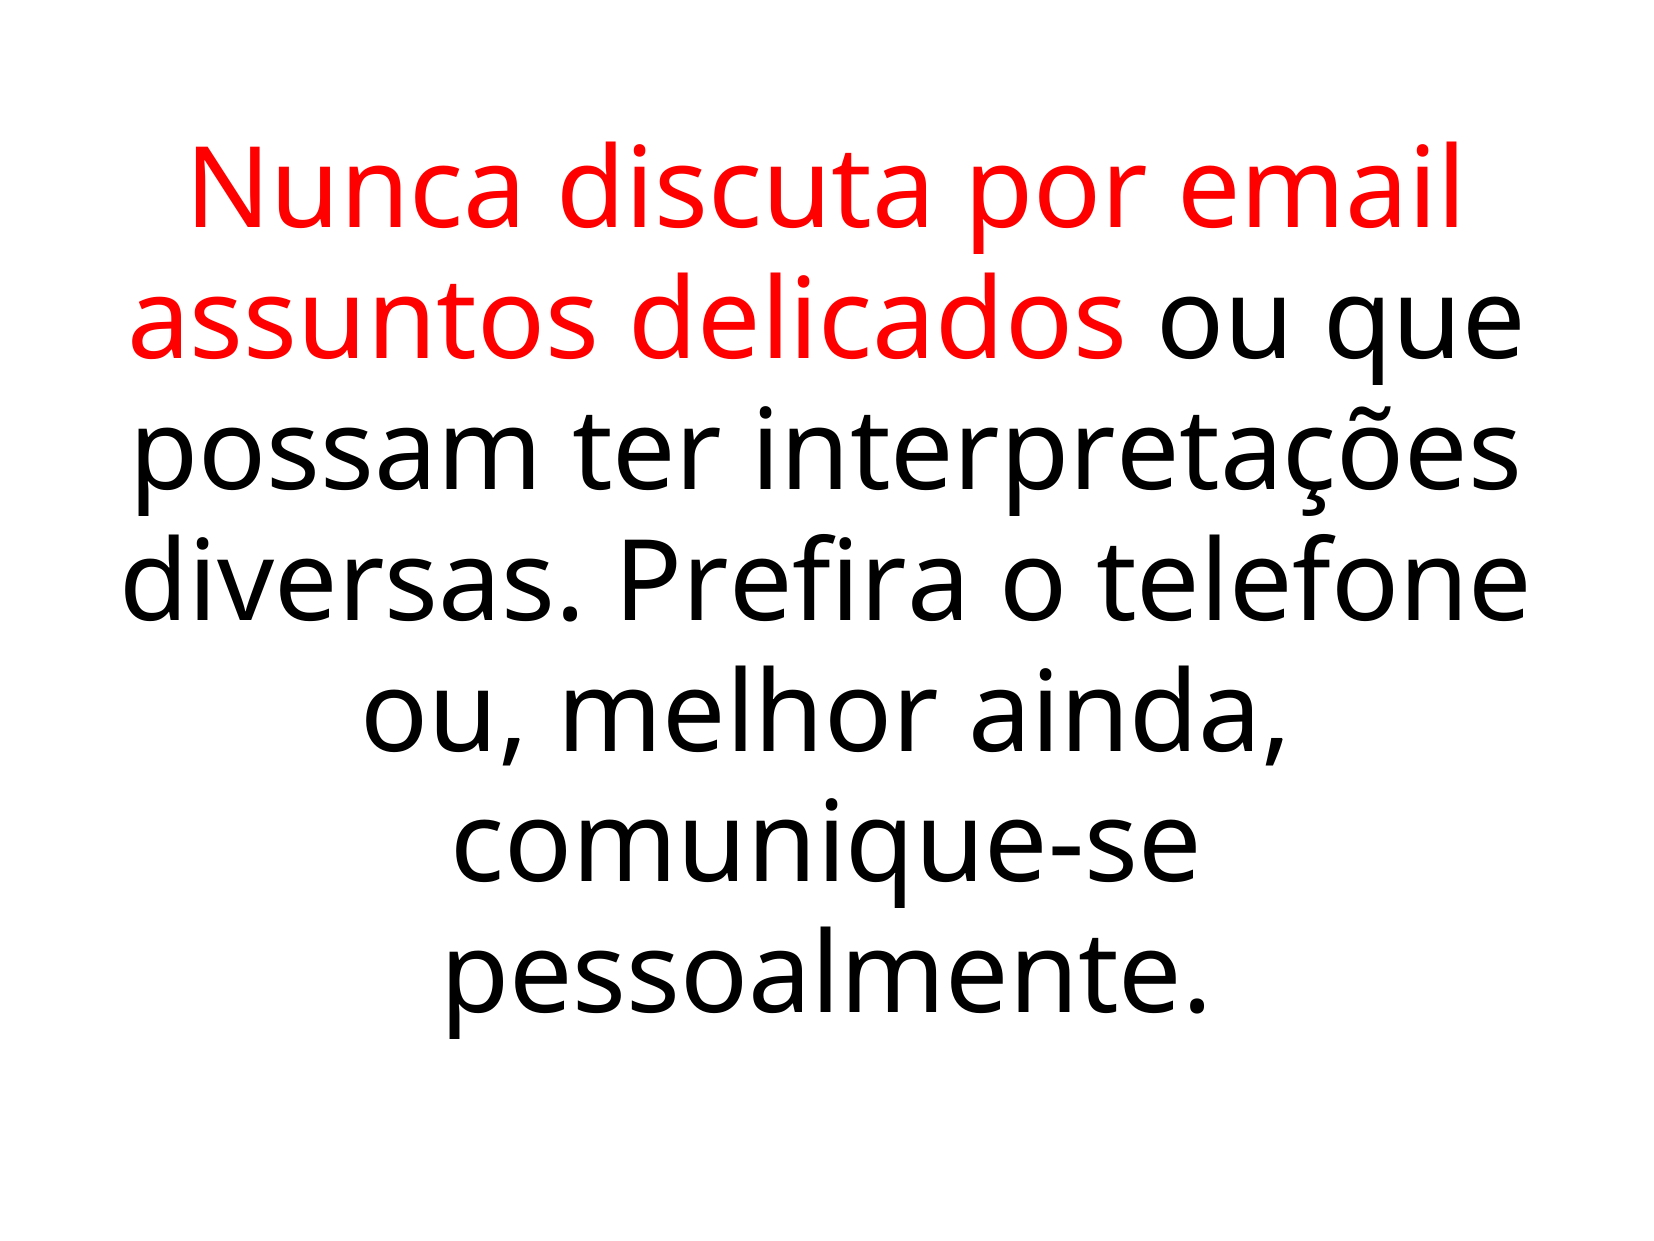

Nunca discuta por email assuntos delicados ou que possam ter interpretações diversas. Prefira o telefone ou, melhor ainda, comunique-se pessoalmente.